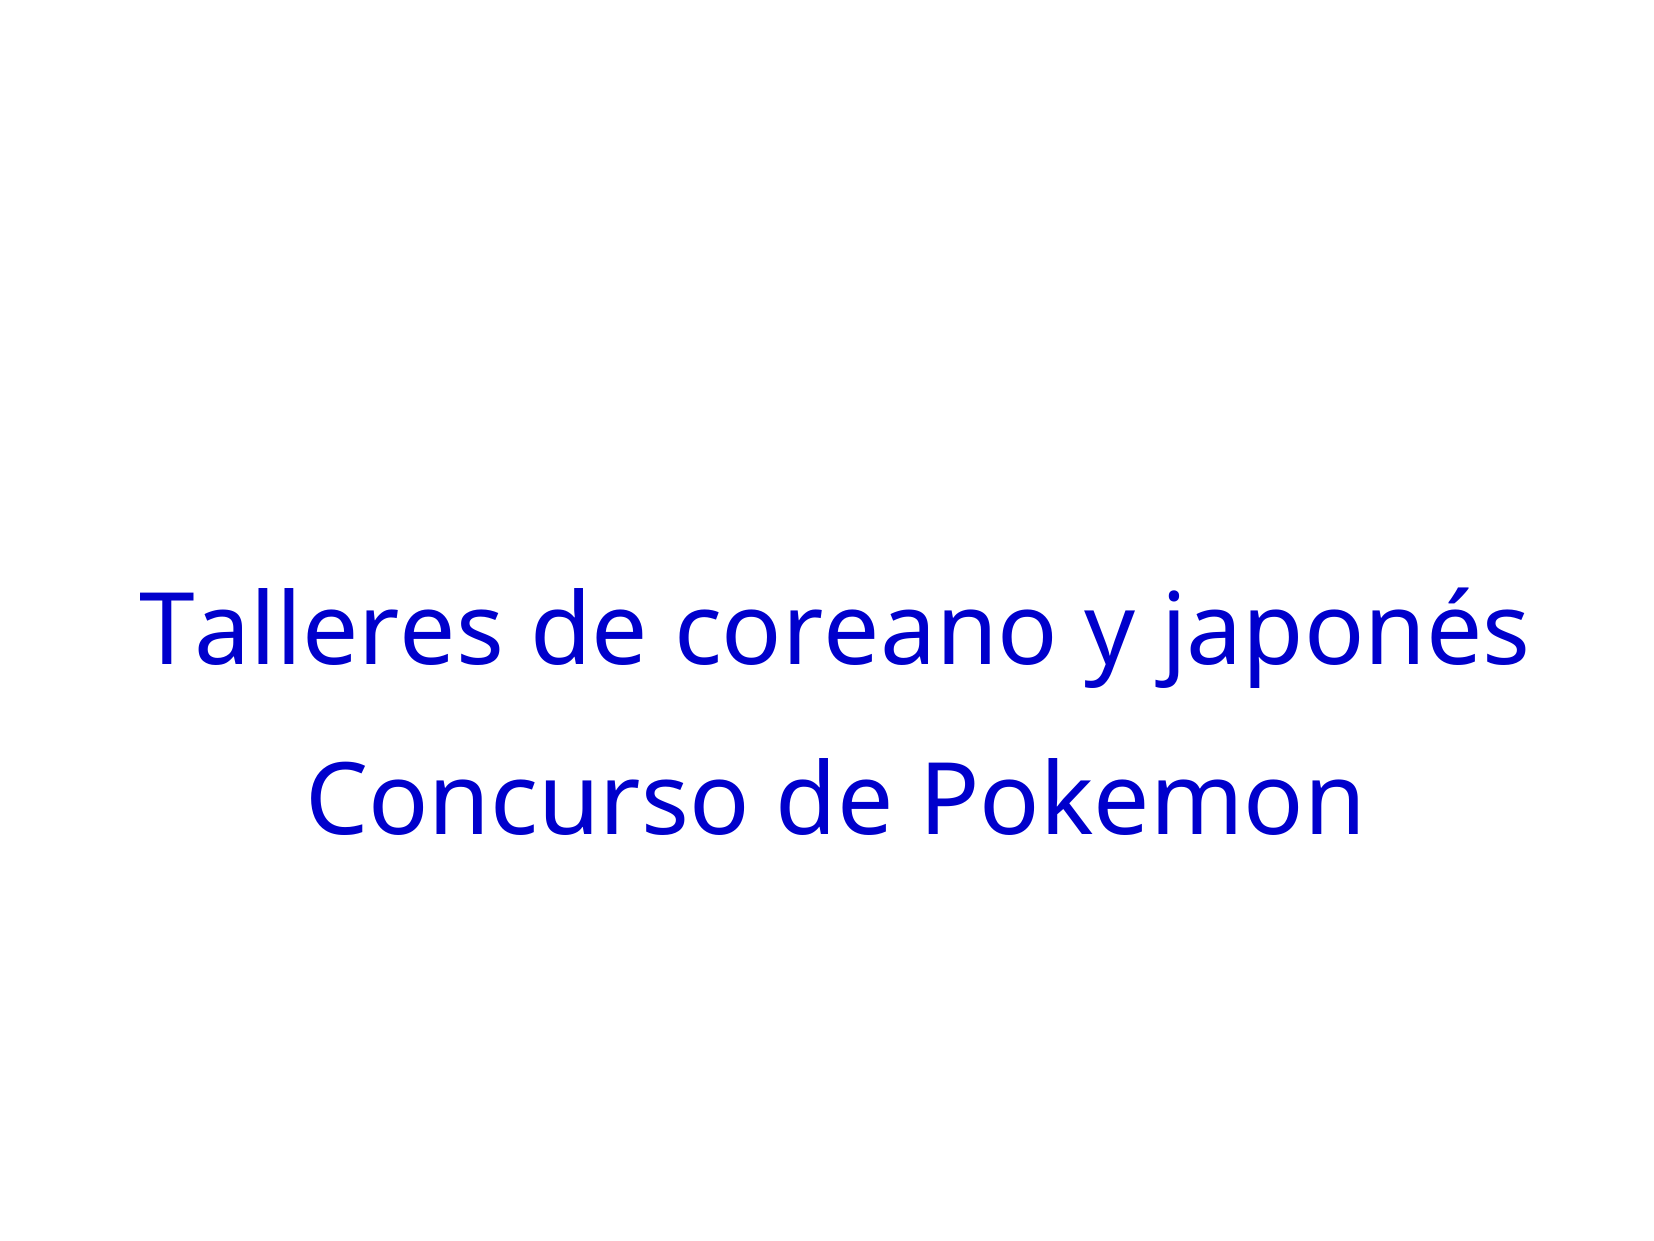

#
Talleres de coreano y japonés
Concurso de Pokemon